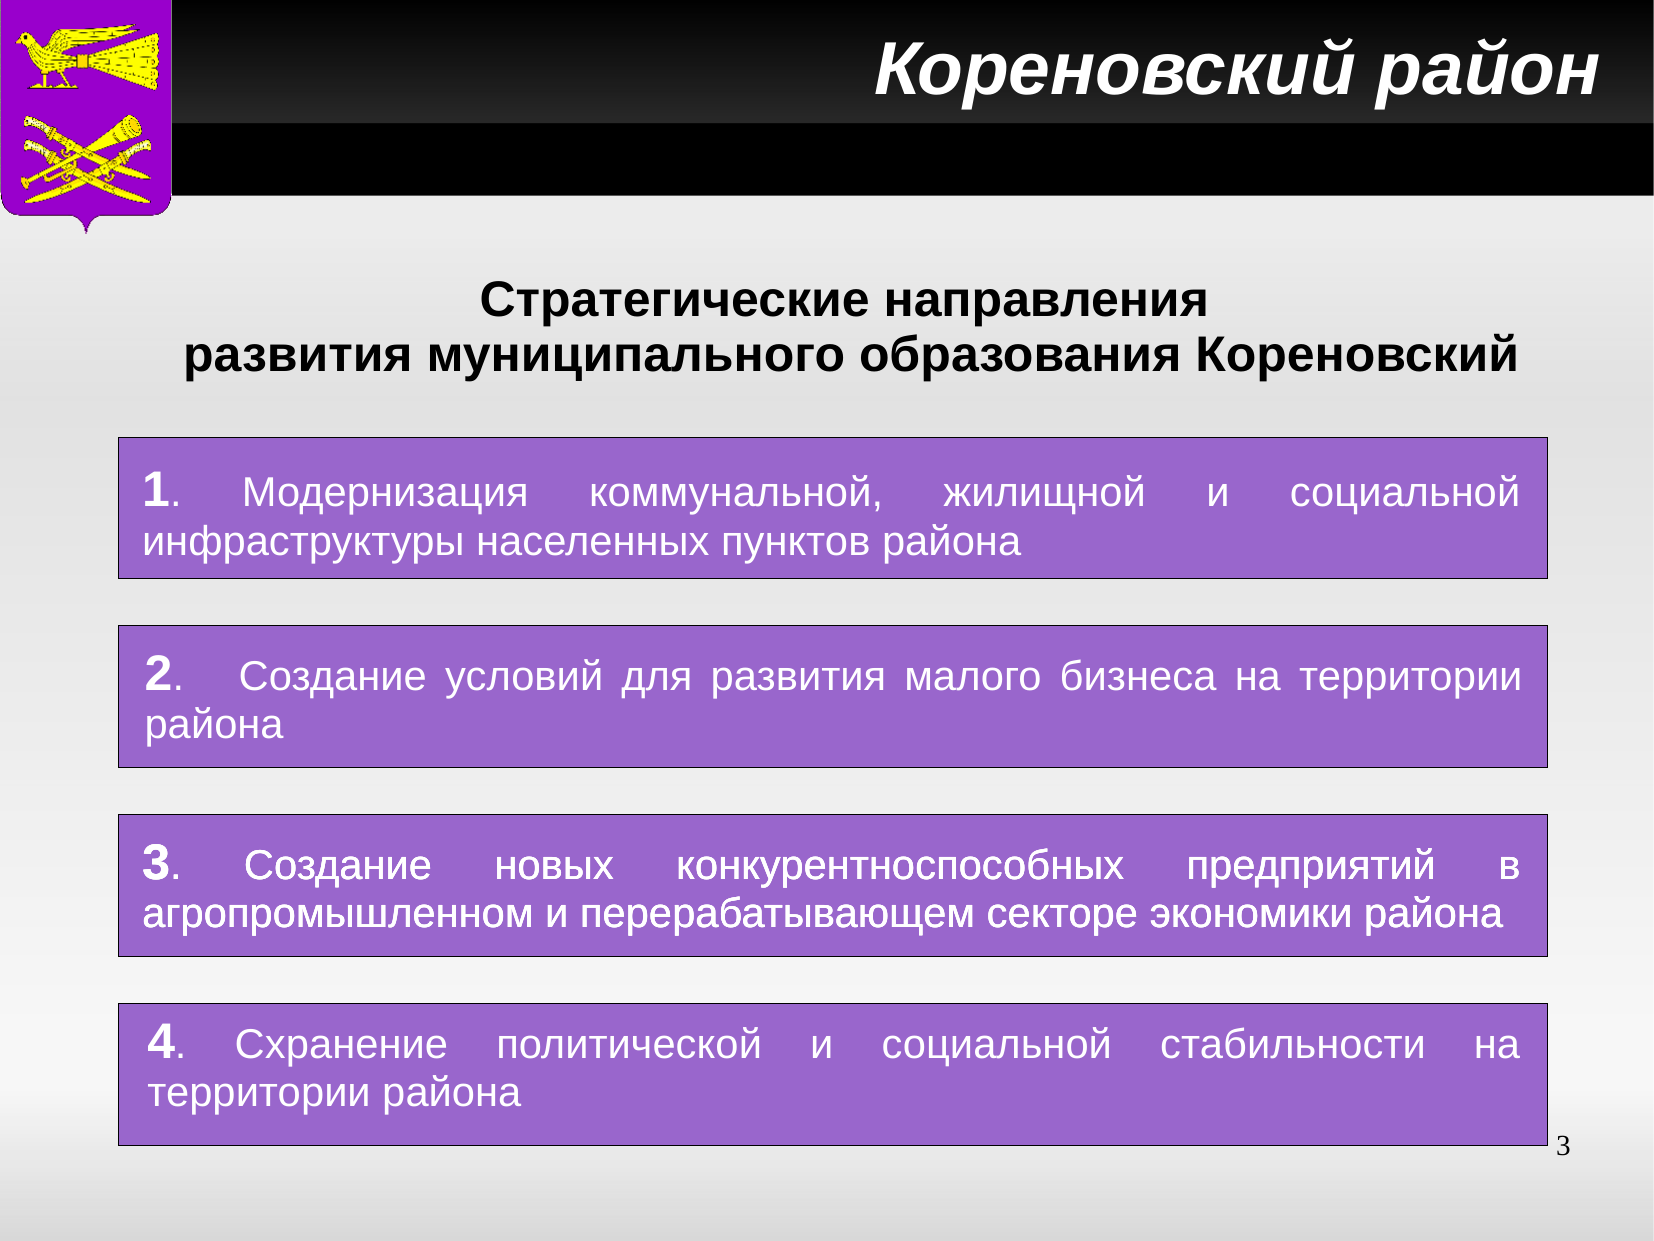

Кореновский район
Стратегические направления
 развития муниципального образования Кореновский
1. Модернизация коммунальной, жилищной и социальной инфраструктуры населенных пунктов района
2. Создание условий для развития малого бизнеса на территории района
3. Создание новых конкурентноспособных предприятий в агропромышленном и перерабатывающем секторе экономики района
3. Создание новых конкурентноспособных предприятий в агропромышленном и перерабатывающем секторе экономики района
3. Создание новых конкурентноспособных предприятий в агропромышленном и перерабатывающем секторе экономики района
4. Схранение политической и социальной стабильности на территории района
3